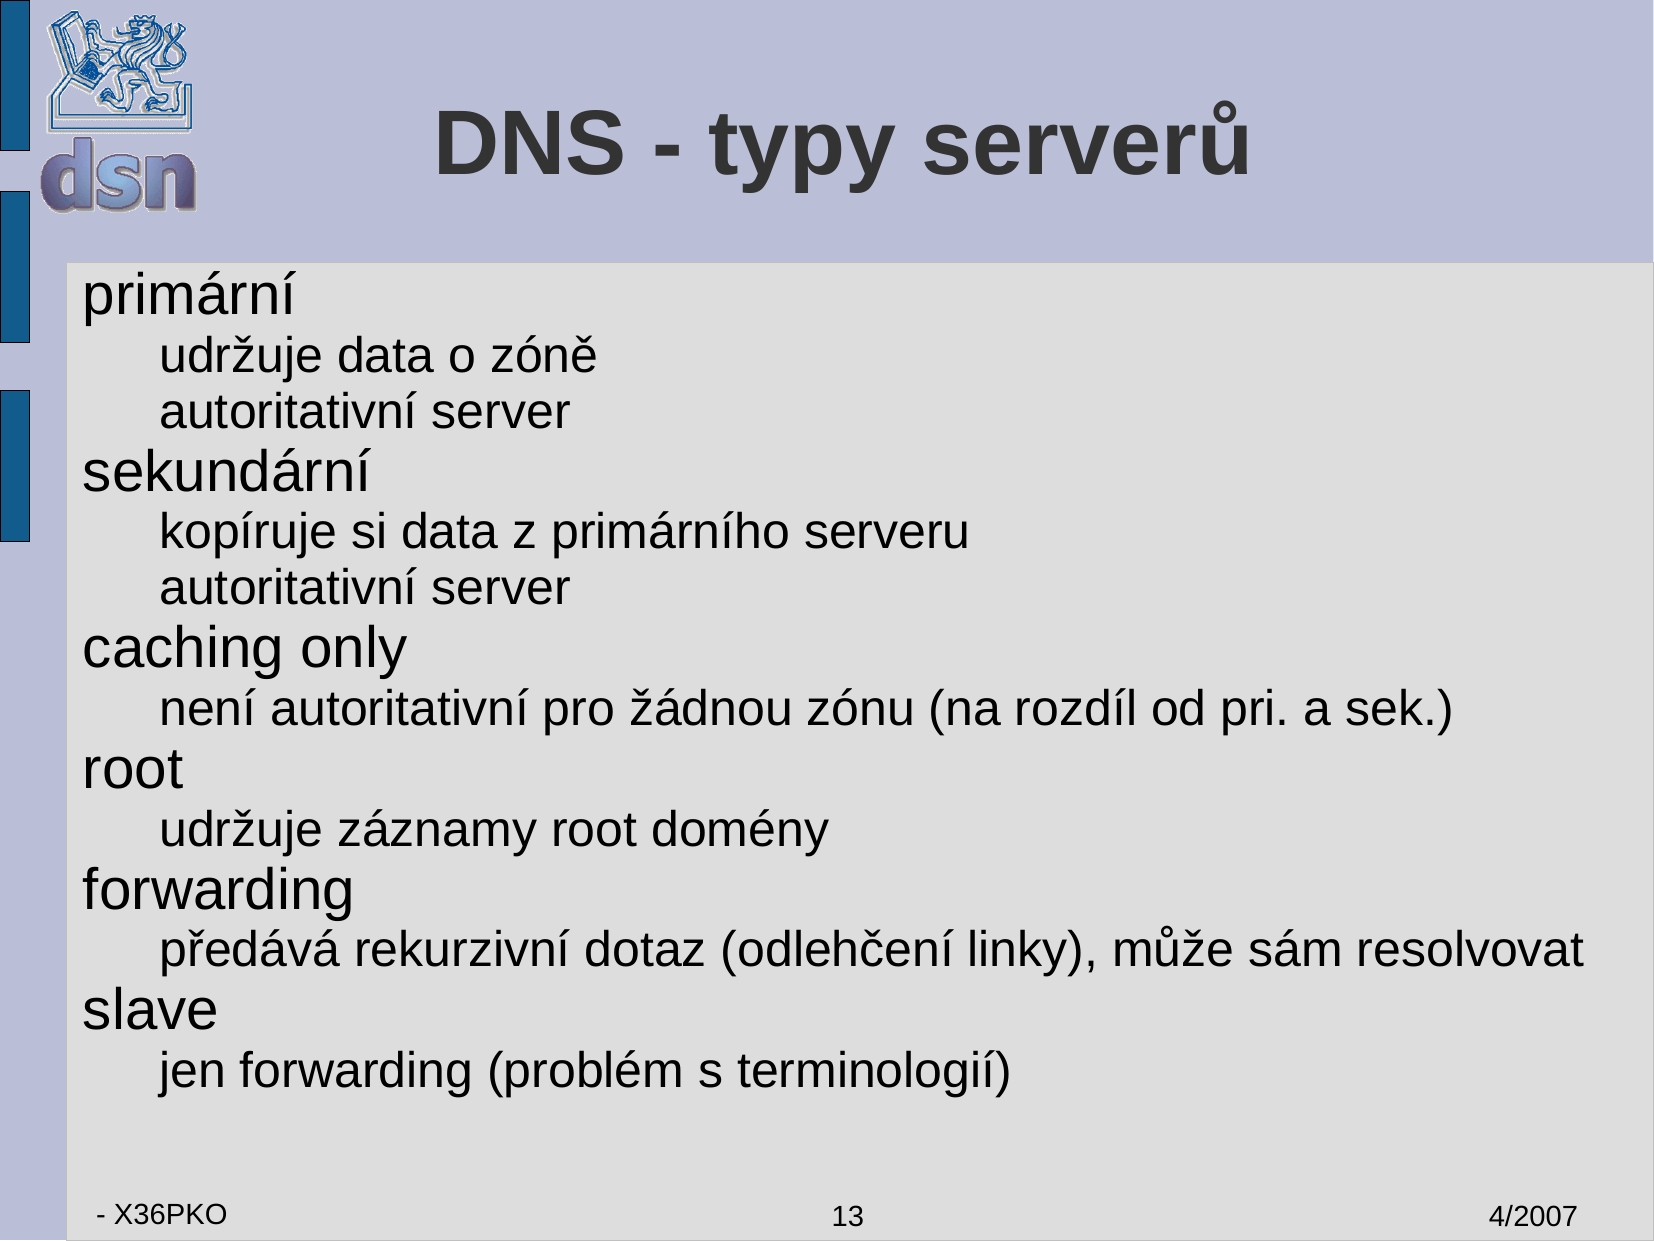

# DNS - typy serverů
primární
udržuje data o zóně
autoritativní server
sekundární
kopíruje si data z primárního serveru
autoritativní server
caching only
není autoritativní pro žádnou zónu (na rozdíl od pri. a sek.)
root
udržuje záznamy root domény
forwarding
předává rekurzivní dotaz (odlehčení linky), může sám resolvovat
slave
jen forwarding (problém s terminologií)